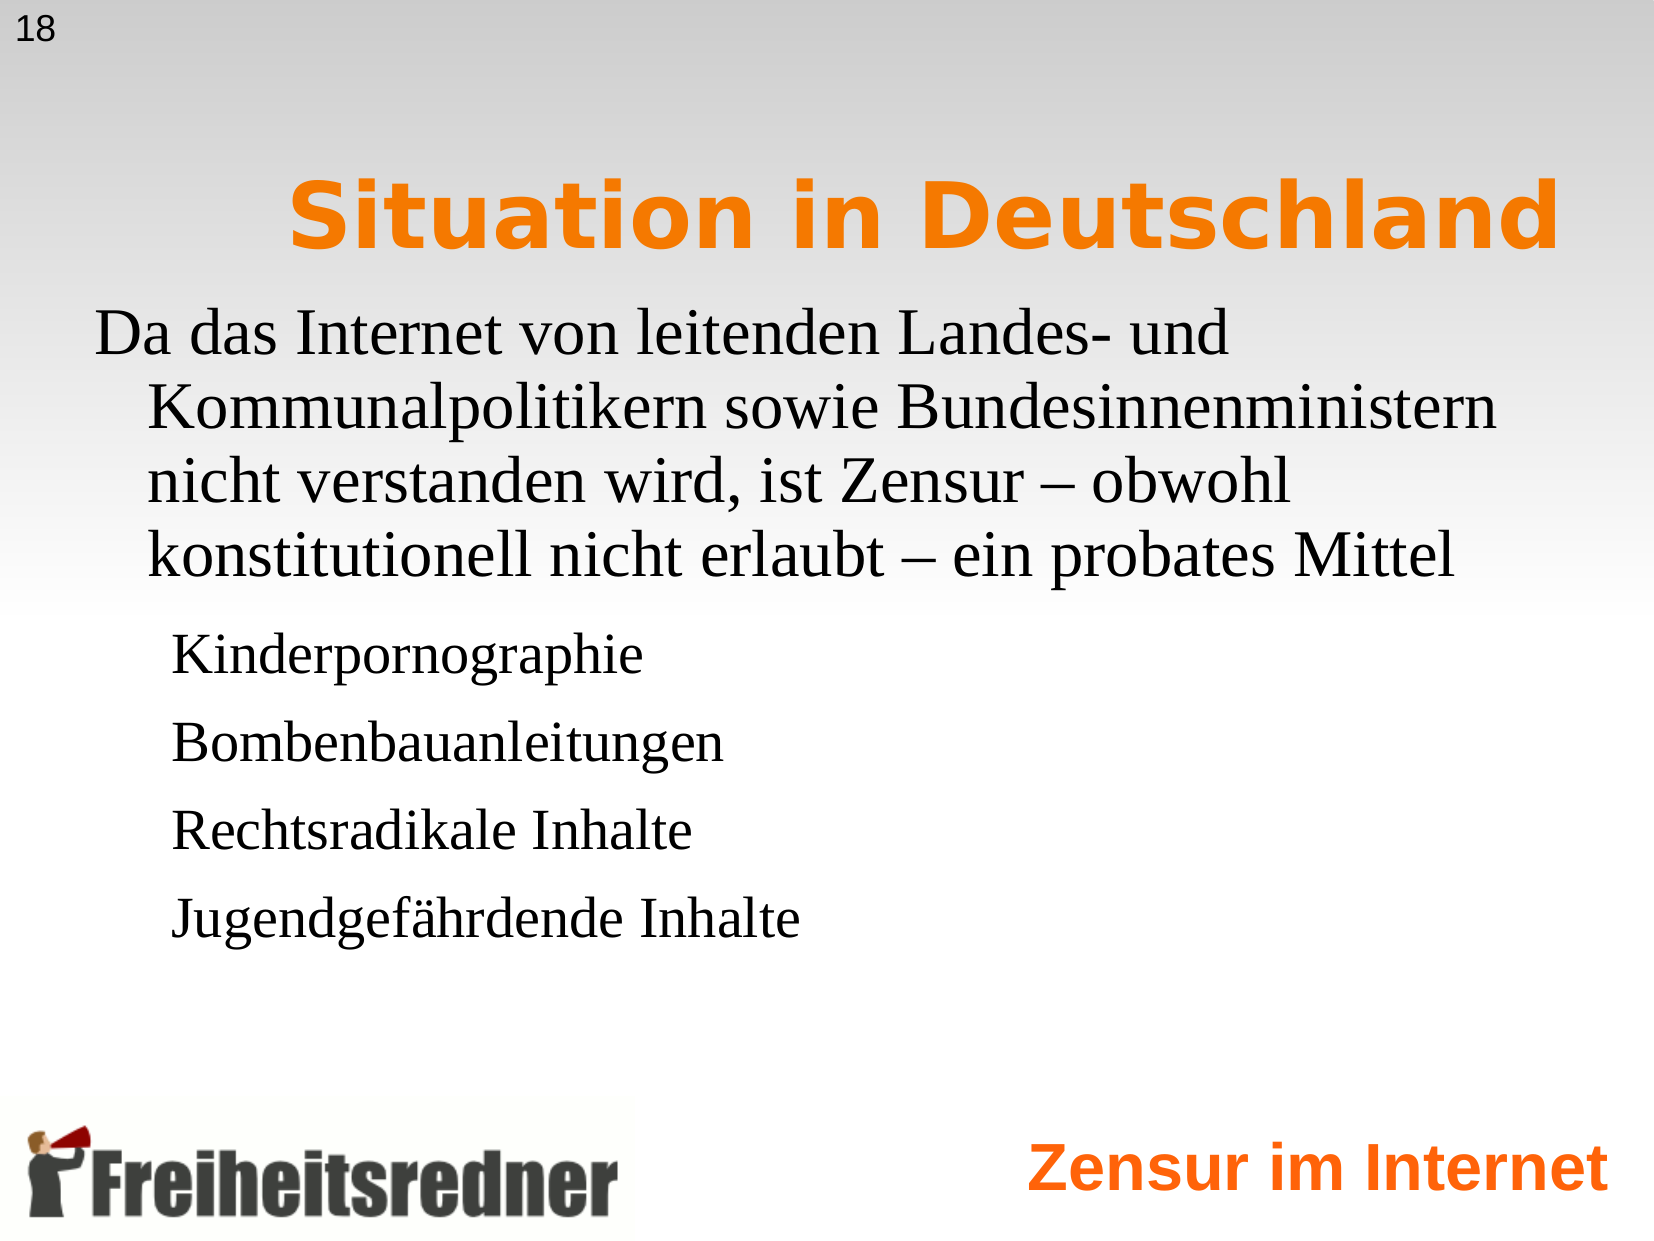

# Situation in Deutschland
Da das Internet von leitenden Landes- und Kommunalpolitikern sowie Bundesinnenministern nicht verstanden wird, ist Zensur – obwohl konstitutionell nicht erlaubt – ein probates Mittel
Kinderpornographie
Bombenbauanleitungen
Rechtsradikale Inhalte
Jugendgefährdende Inhalte